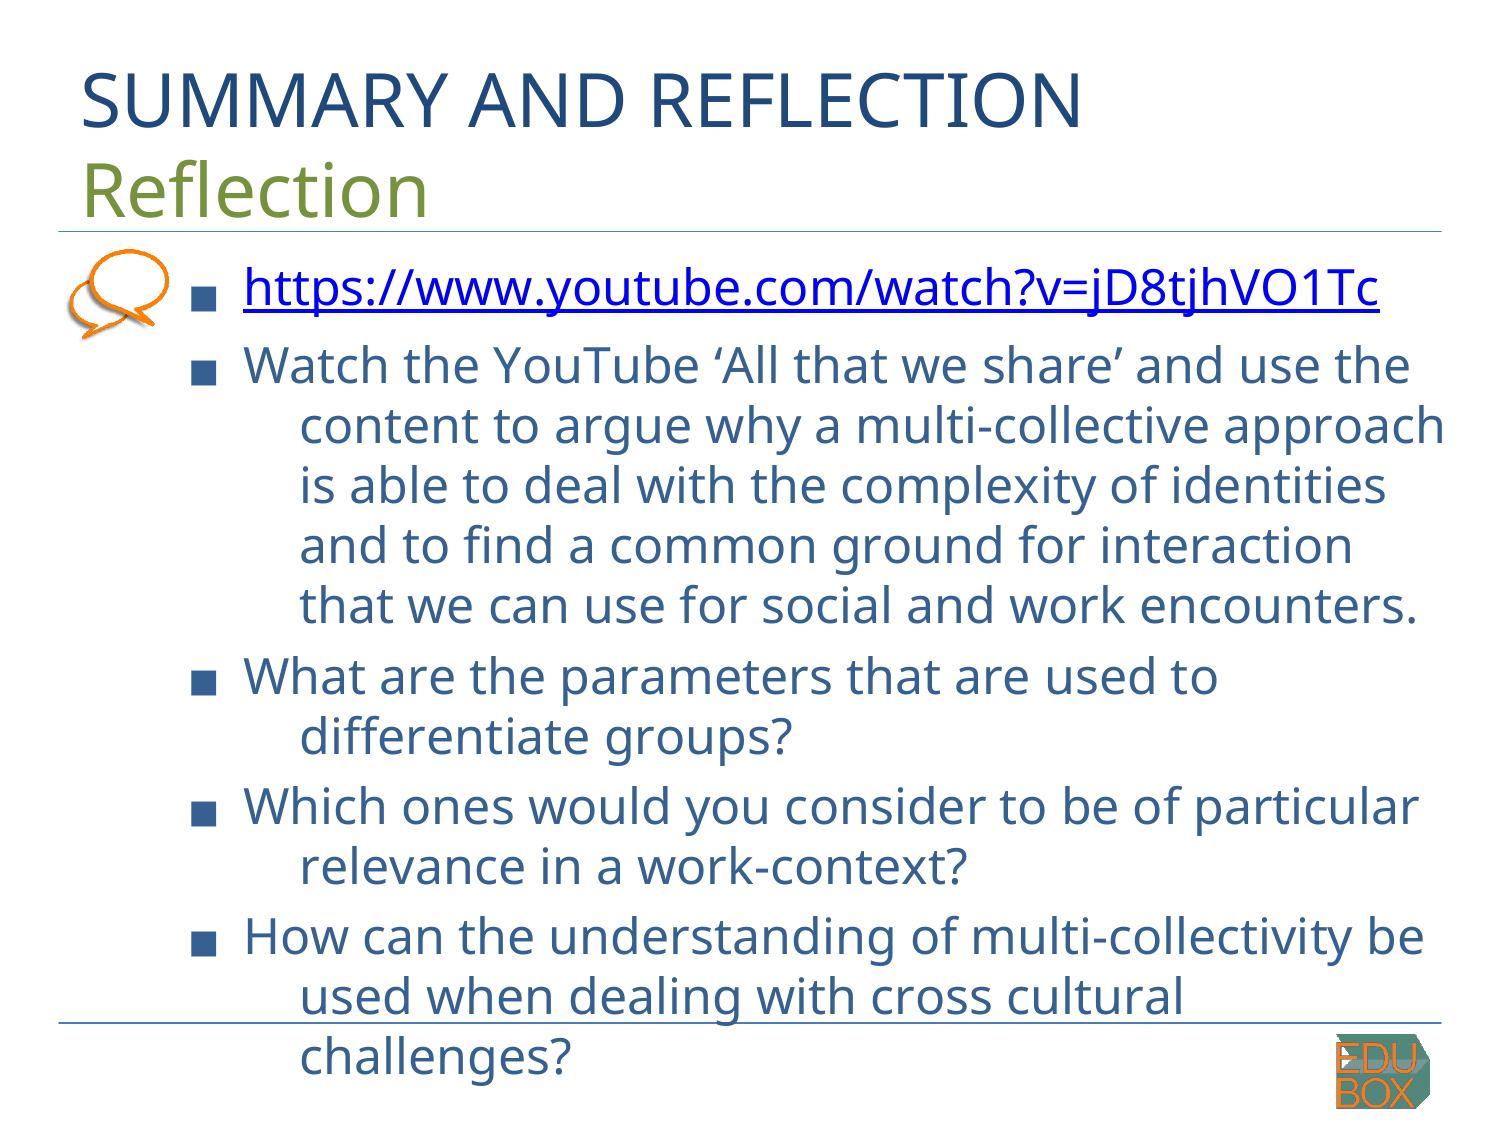

# SUMMARY AND REFLECTION
Reflection
https://www.youtube.com/watch?v=jD8tjhVO1Tc
Watch the YouTube ‘All that we share’ and use the content to argue why a multi-collective approach is able to deal with the complexity of identities and to find a common ground for interaction that we can use for social and work encounters.
What are the parameters that are used to differentiate groups?
Which ones would you consider to be of particular relevance in a work-context?
How can the understanding of multi-collectivity be used when dealing with cross cultural challenges?